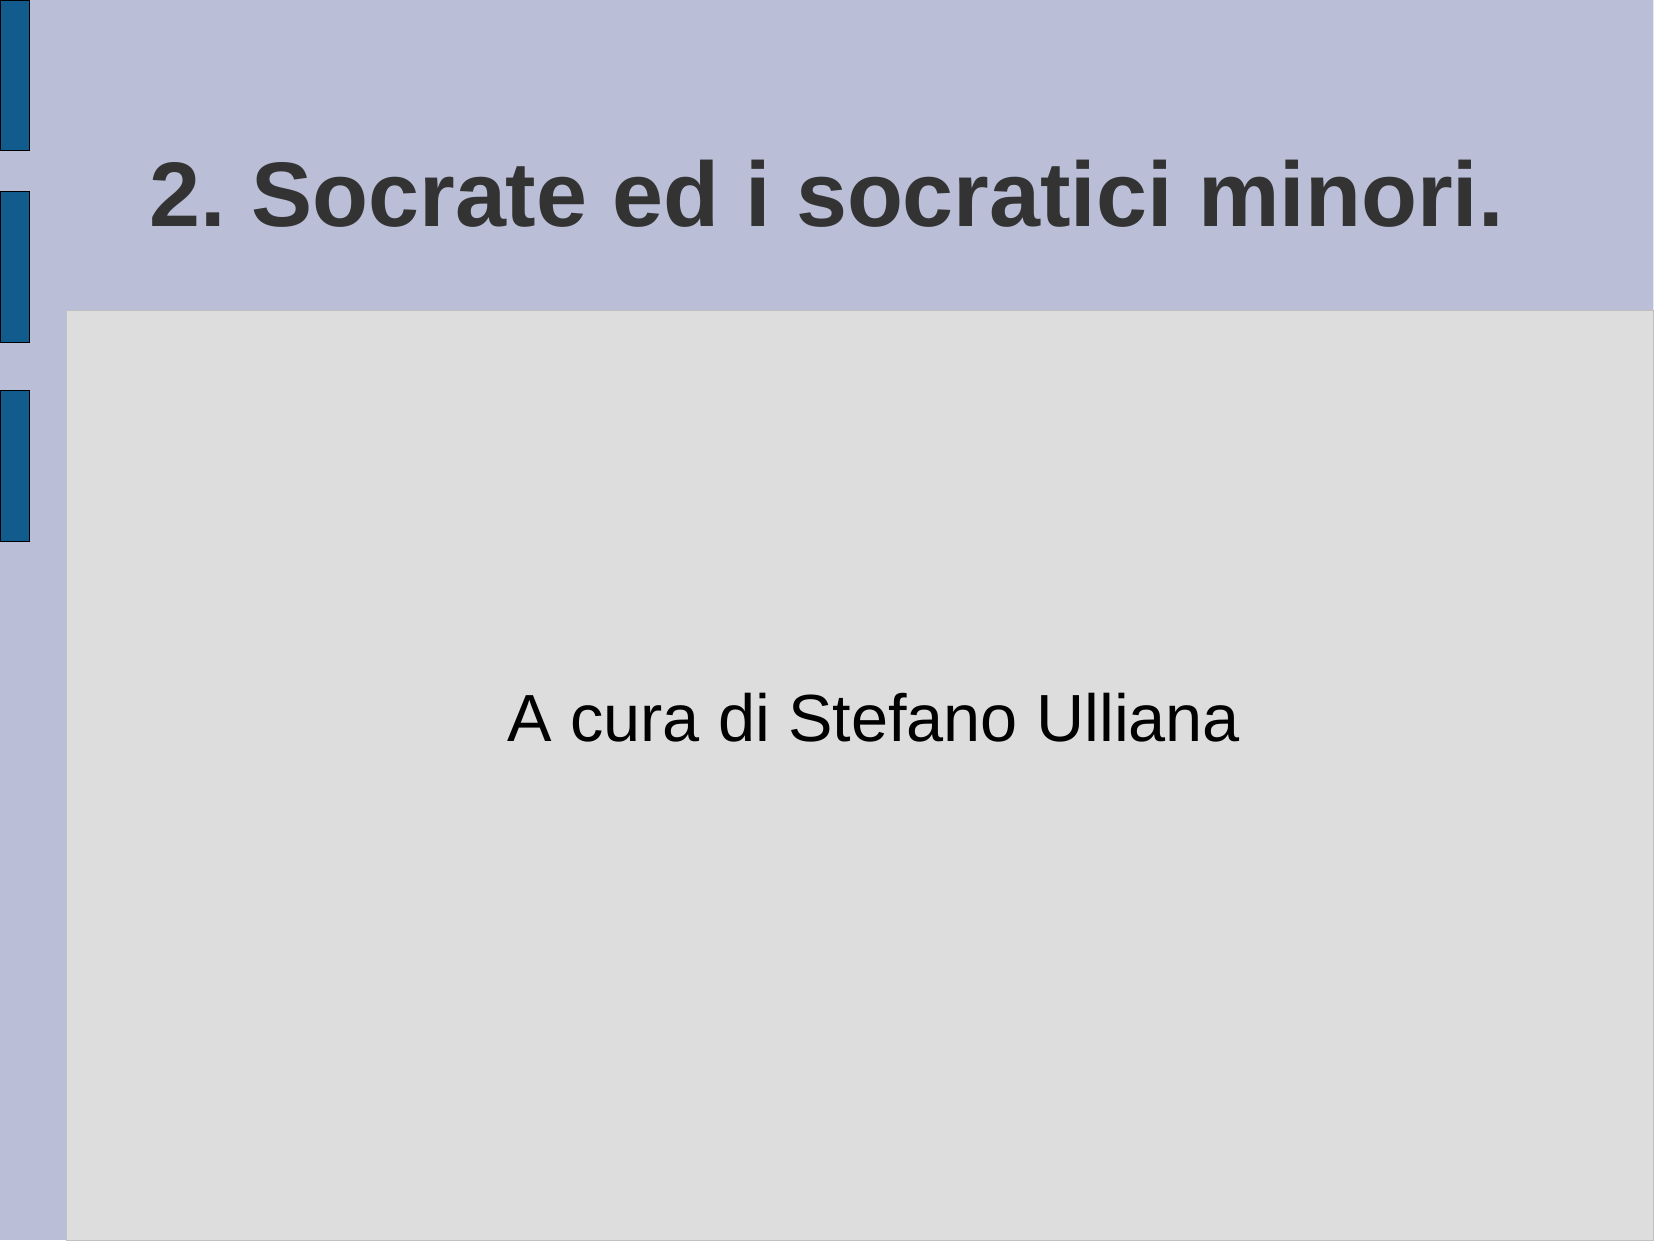

# 2. Socrate ed i socratici minori.
A cura di Stefano Ulliana